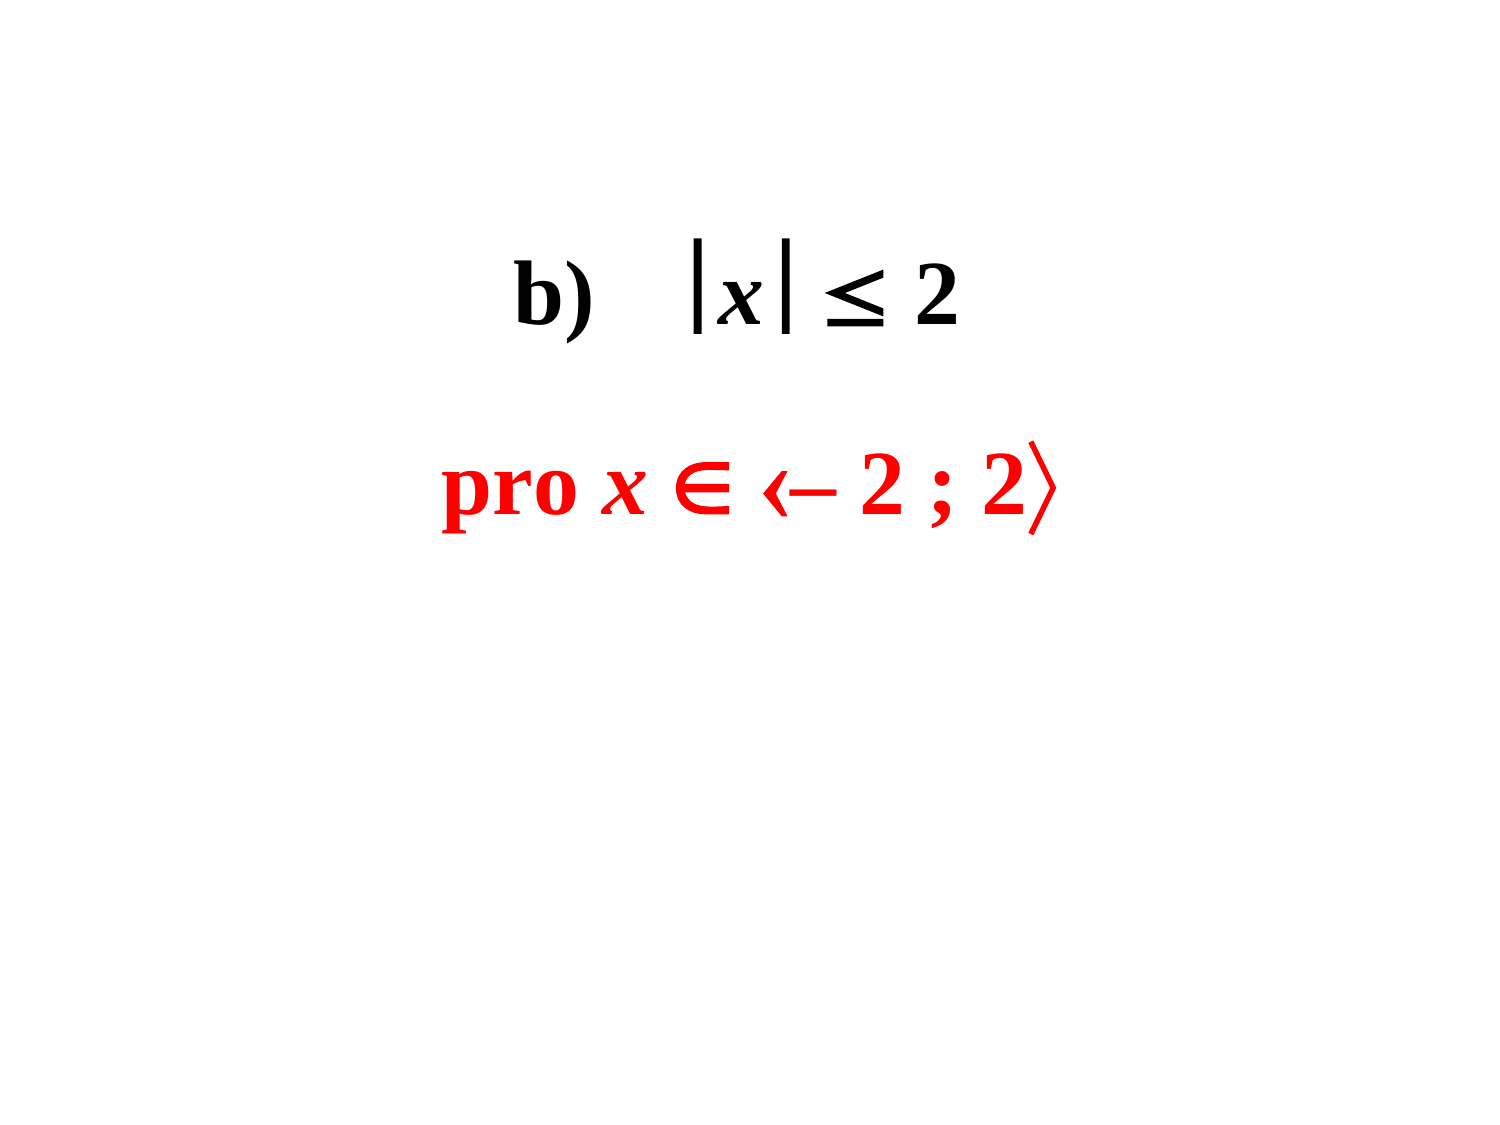

# b)    x  2
pro x  – 2 ; 2